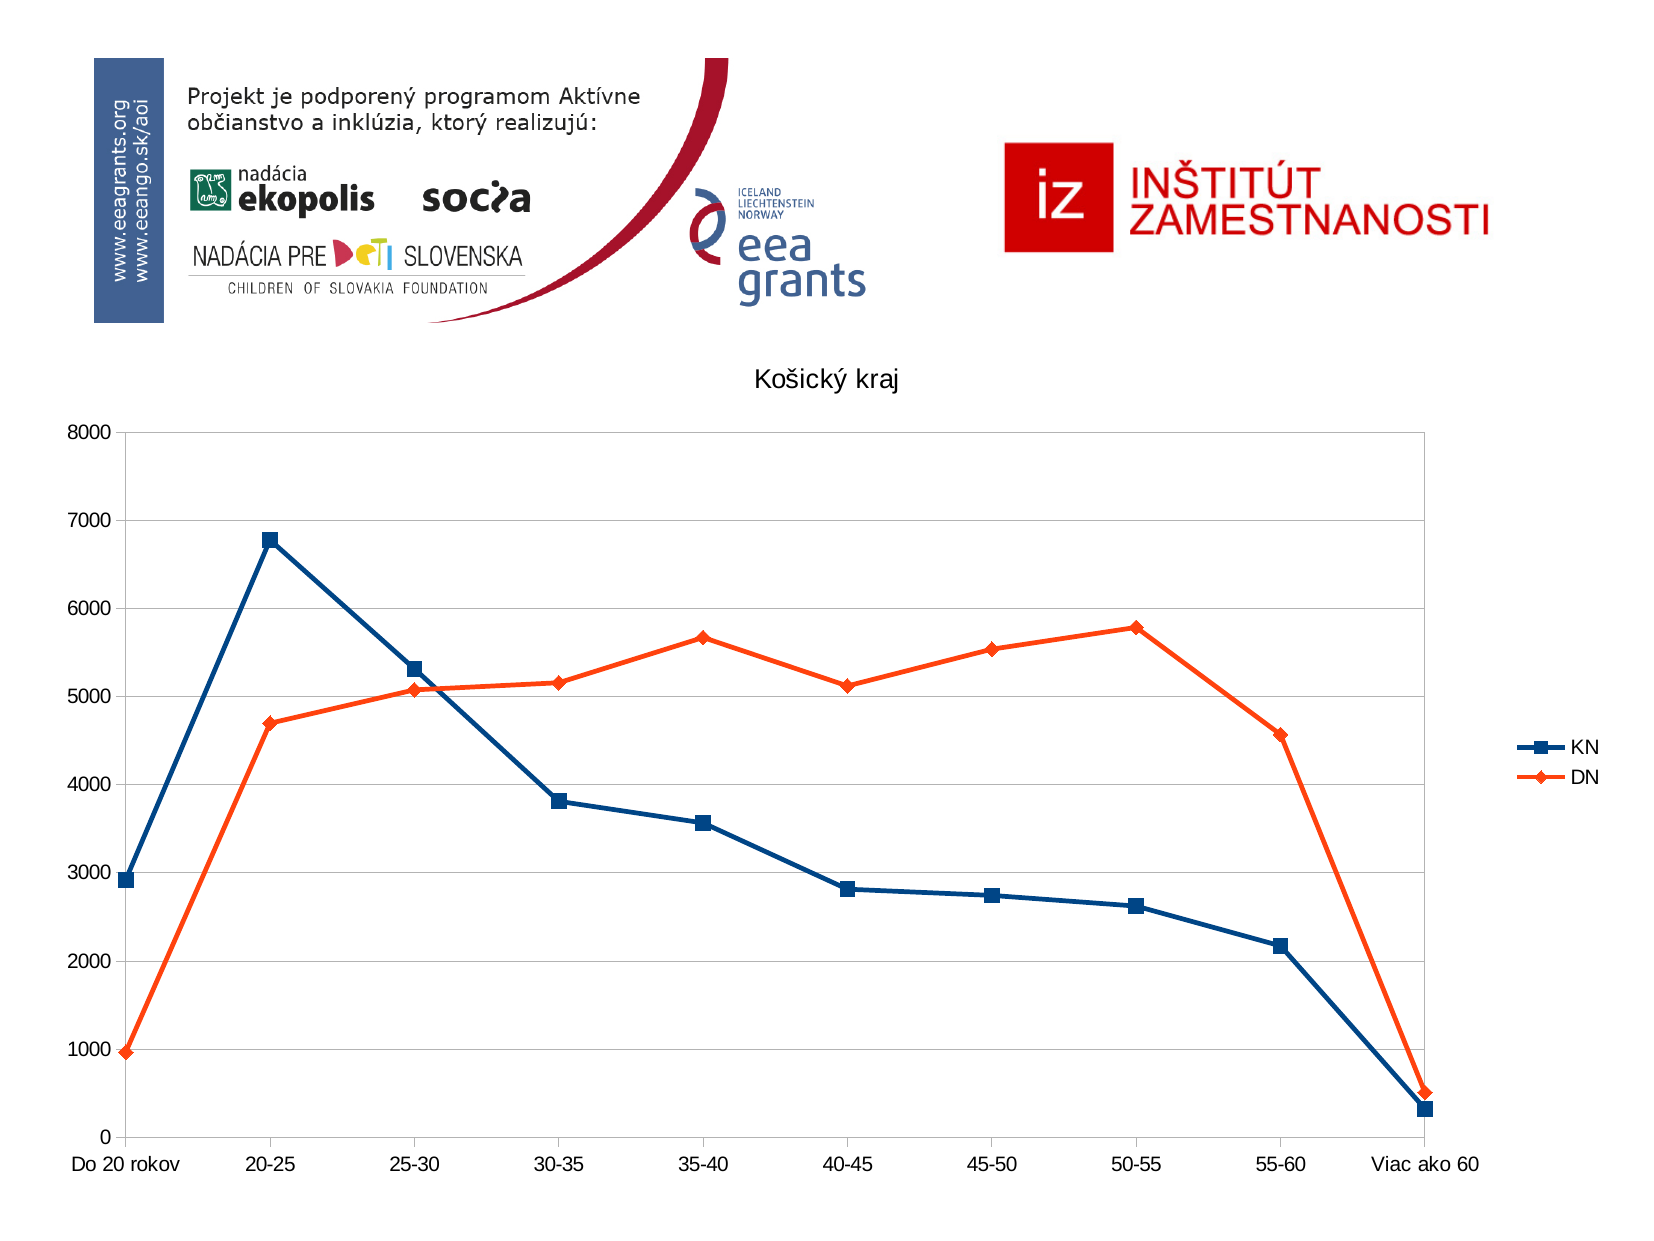

#
### Chart: Košický kraj
| Category | KN | DN |
|---|---|---|
| Do 20 rokov | 2920.0 | 966.0 |
| 20-25 | 6777.0 | 4698.0 |
| 25-30 | 5316.0 | 5076.0 |
| 30-35 | 3812.0 | 5157.0 |
| 35-40 | 3567.0 | 5670.0 |
| 40-45 | 2815.0 | 5121.0 |
| 45-50 | 2745.0 | 5538.0 |
| 50-55 | 2624.0 | 5785.0 |
| 55-60 | 2172.0 | 4570.0 |
| Viac ako 60 | 325.0 | 510.0 |KOŠICKÝ KRAJ